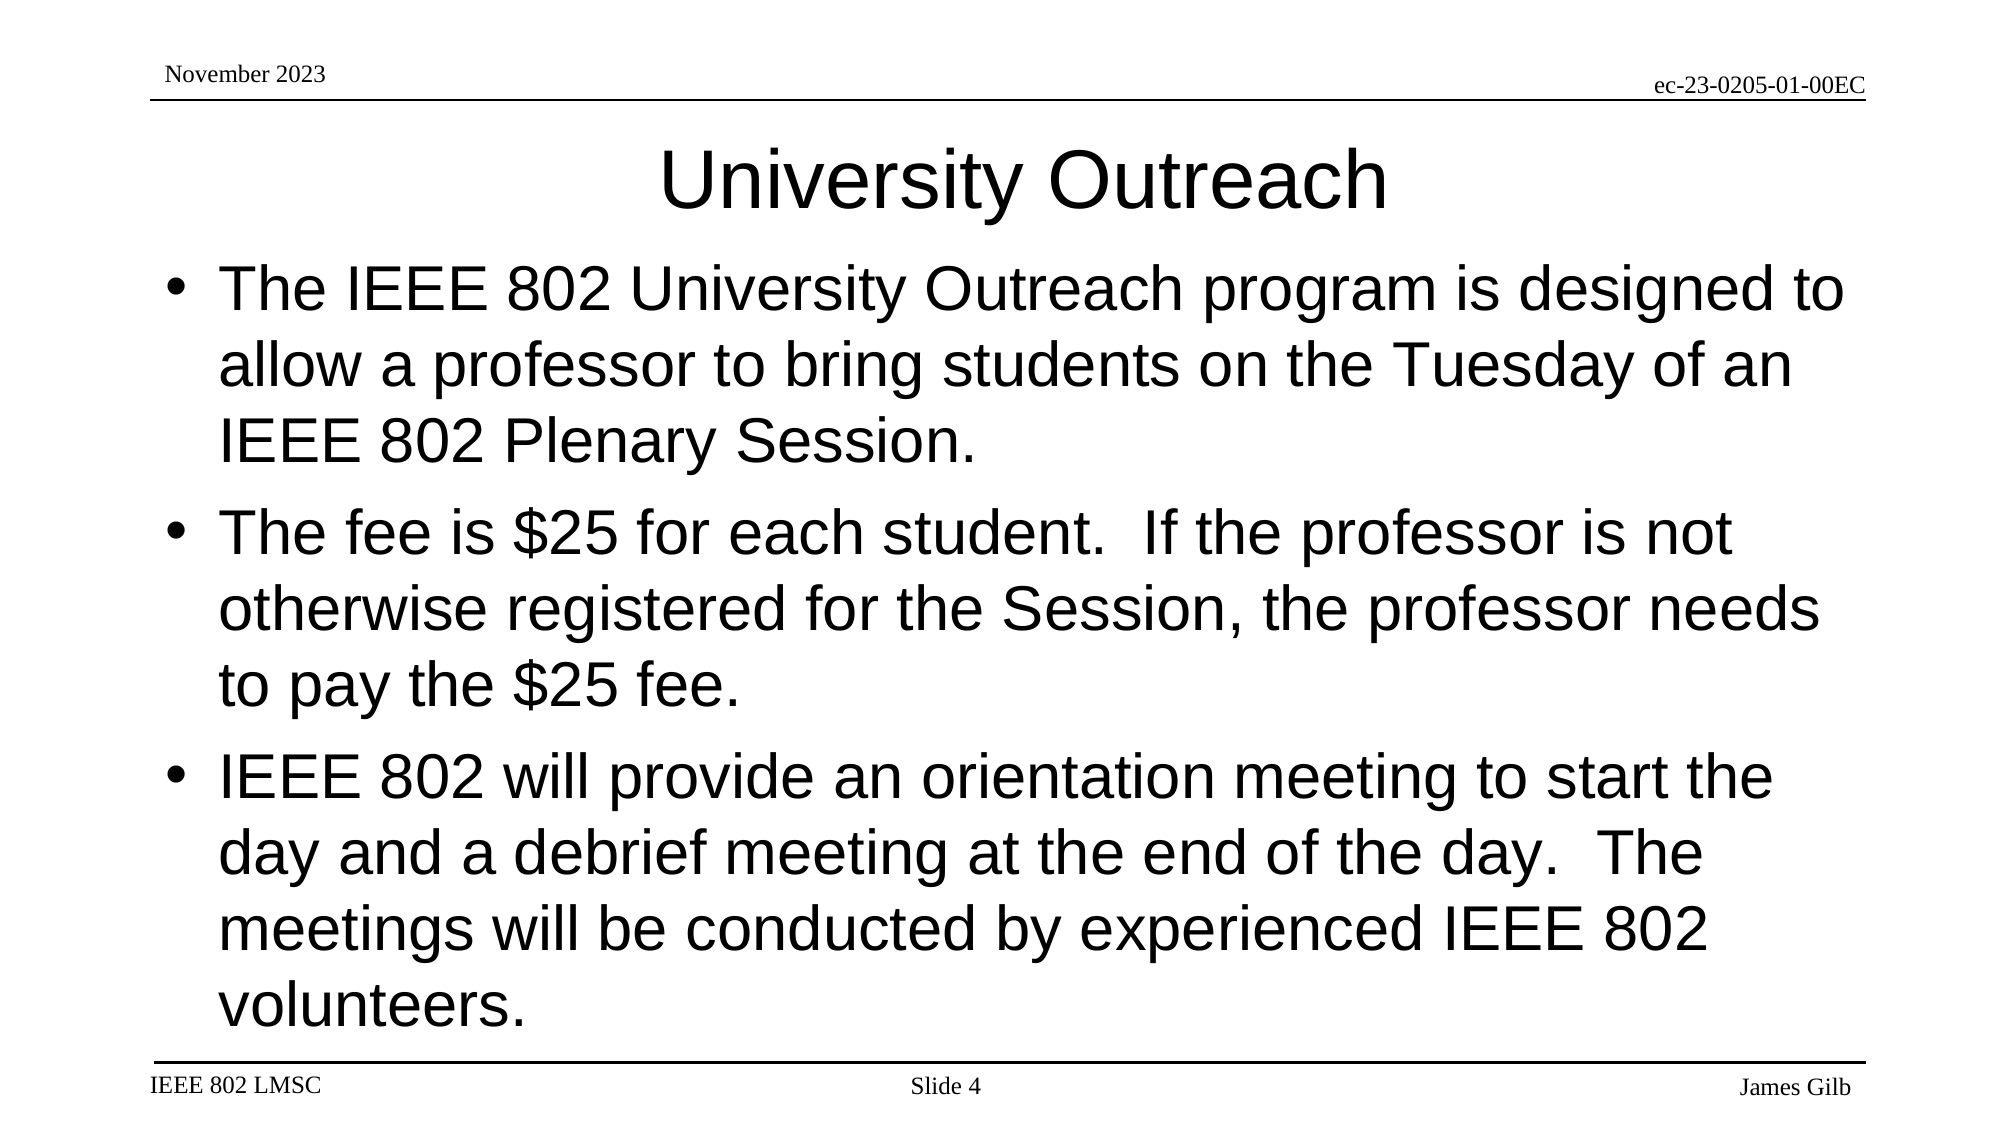

# University Outreach
The IEEE 802 University Outreach program is designed to allow a professor to bring students on the Tuesday of an IEEE 802 Plenary Session.
The fee is $25 for each student. If the professor is not otherwise registered for the Session, the professor needs to pay the $25 fee.
IEEE 802 will provide an orientation meeting to start the day and a debrief meeting at the end of the day. The meetings will be conducted by experienced IEEE 802 volunteers.
4